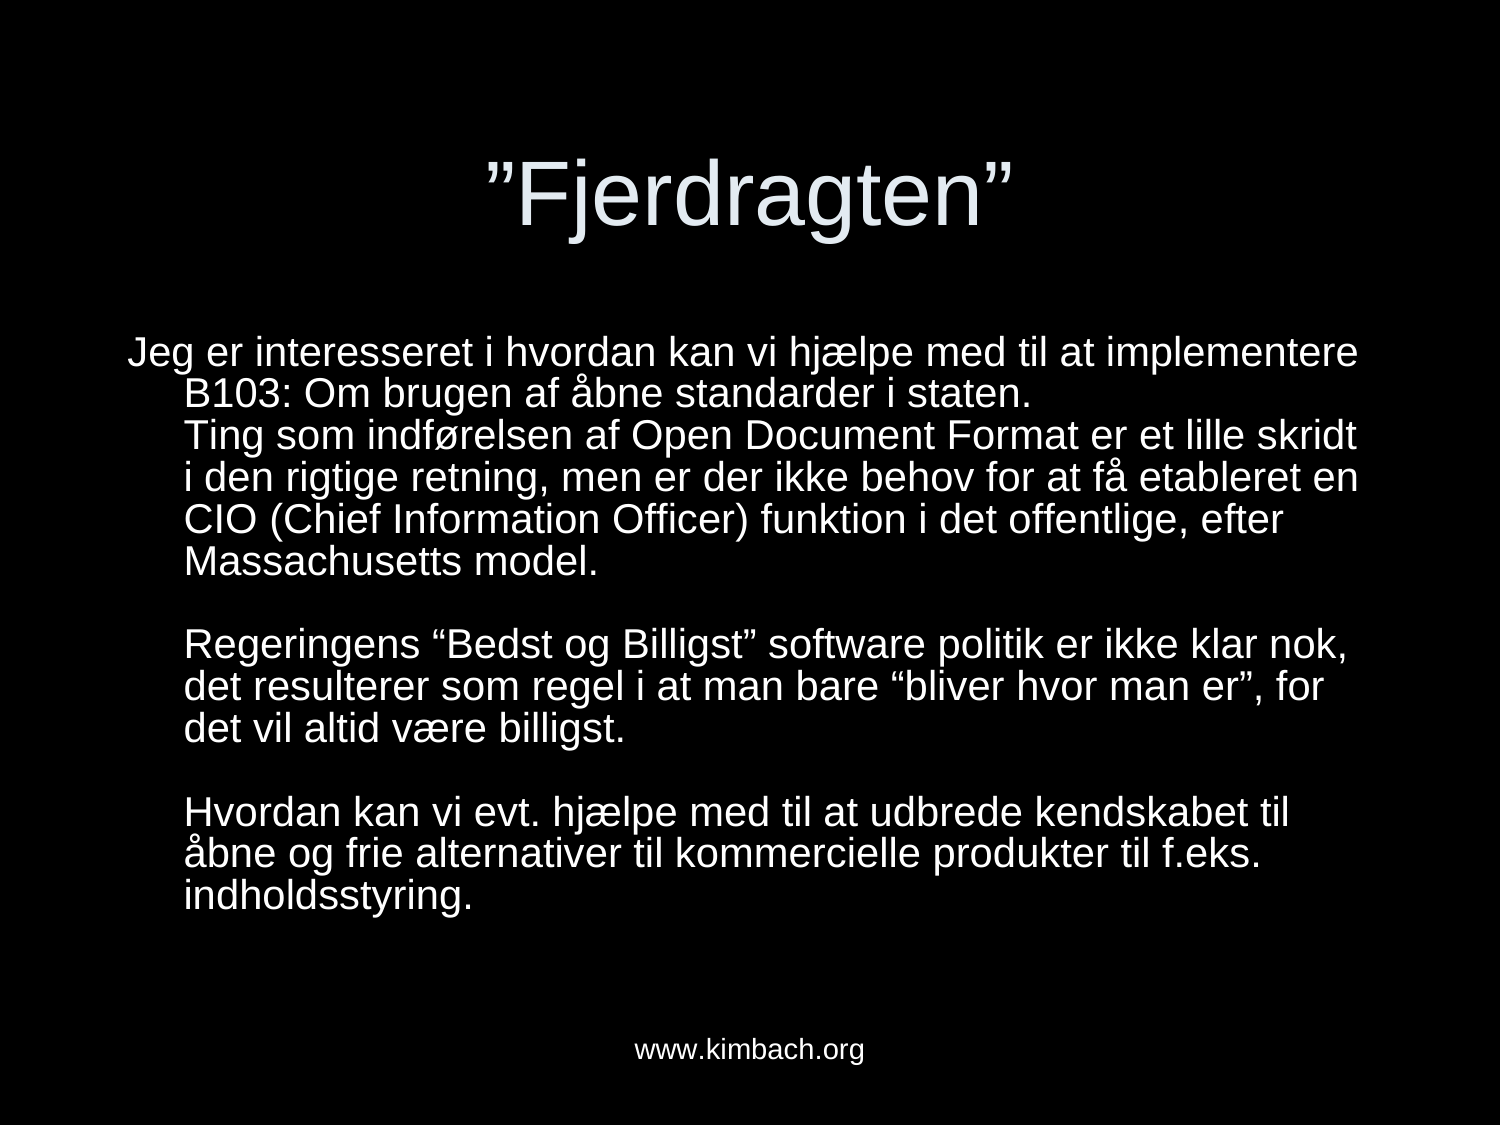

# ”Fjerdragten”
Jeg er interesseret i hvordan kan vi hjælpe med til at implementere B103: Om brugen af åbne standarder i staten.
Ting som indførelsen af Open Document Format er et lille skridt i den rigtige retning, men er der ikke behov for at få etableret en CIO (Chief Information Officer) funktion i det offentlige, efter Massachusetts model.
Regeringens “Bedst og Billigst” software politik er ikke klar nok, det resulterer som regel i at man bare “bliver hvor man er”, for det vil altid være billigst.
Hvordan kan vi evt. hjælpe med til at udbrede kendskabet til åbne og frie alternativer til kommercielle produkter til f.eks. indholdsstyring.
www.kimbach.org